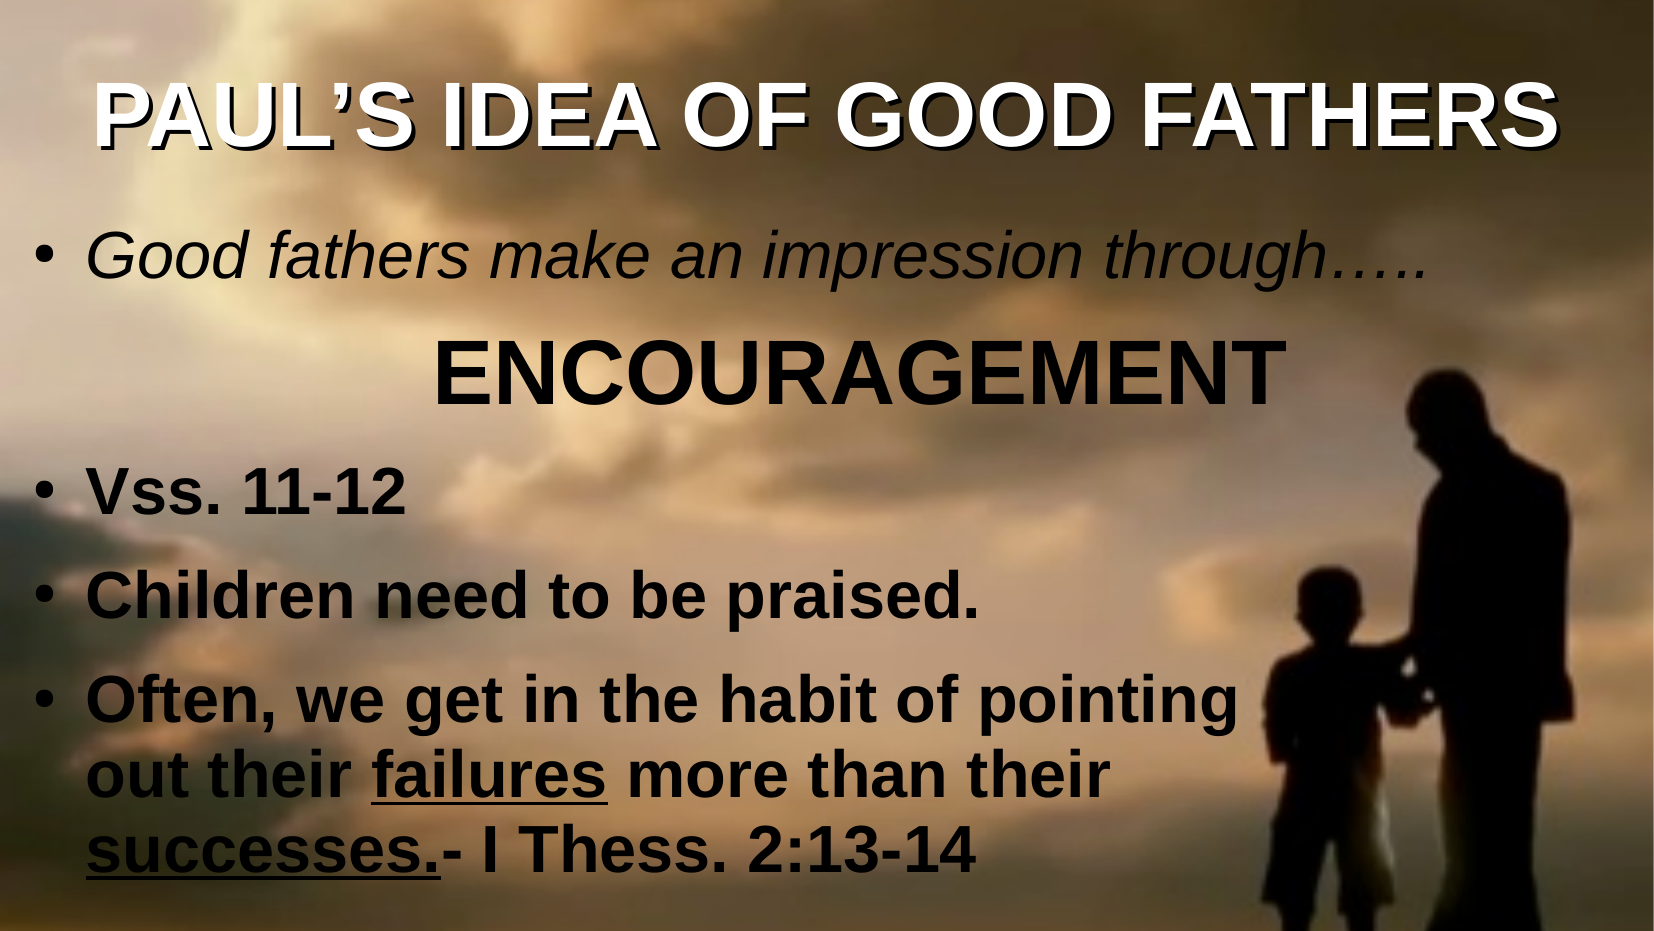

# PAUL’S IDEA OF GOOD FATHERS
Good fathers make an impression through…..
ENCOURAGEMENT
Vss. 11-12
Children need to be praised.
Often, we get in the habit of pointing out their failures more than their successes.- I Thess. 2:13-14